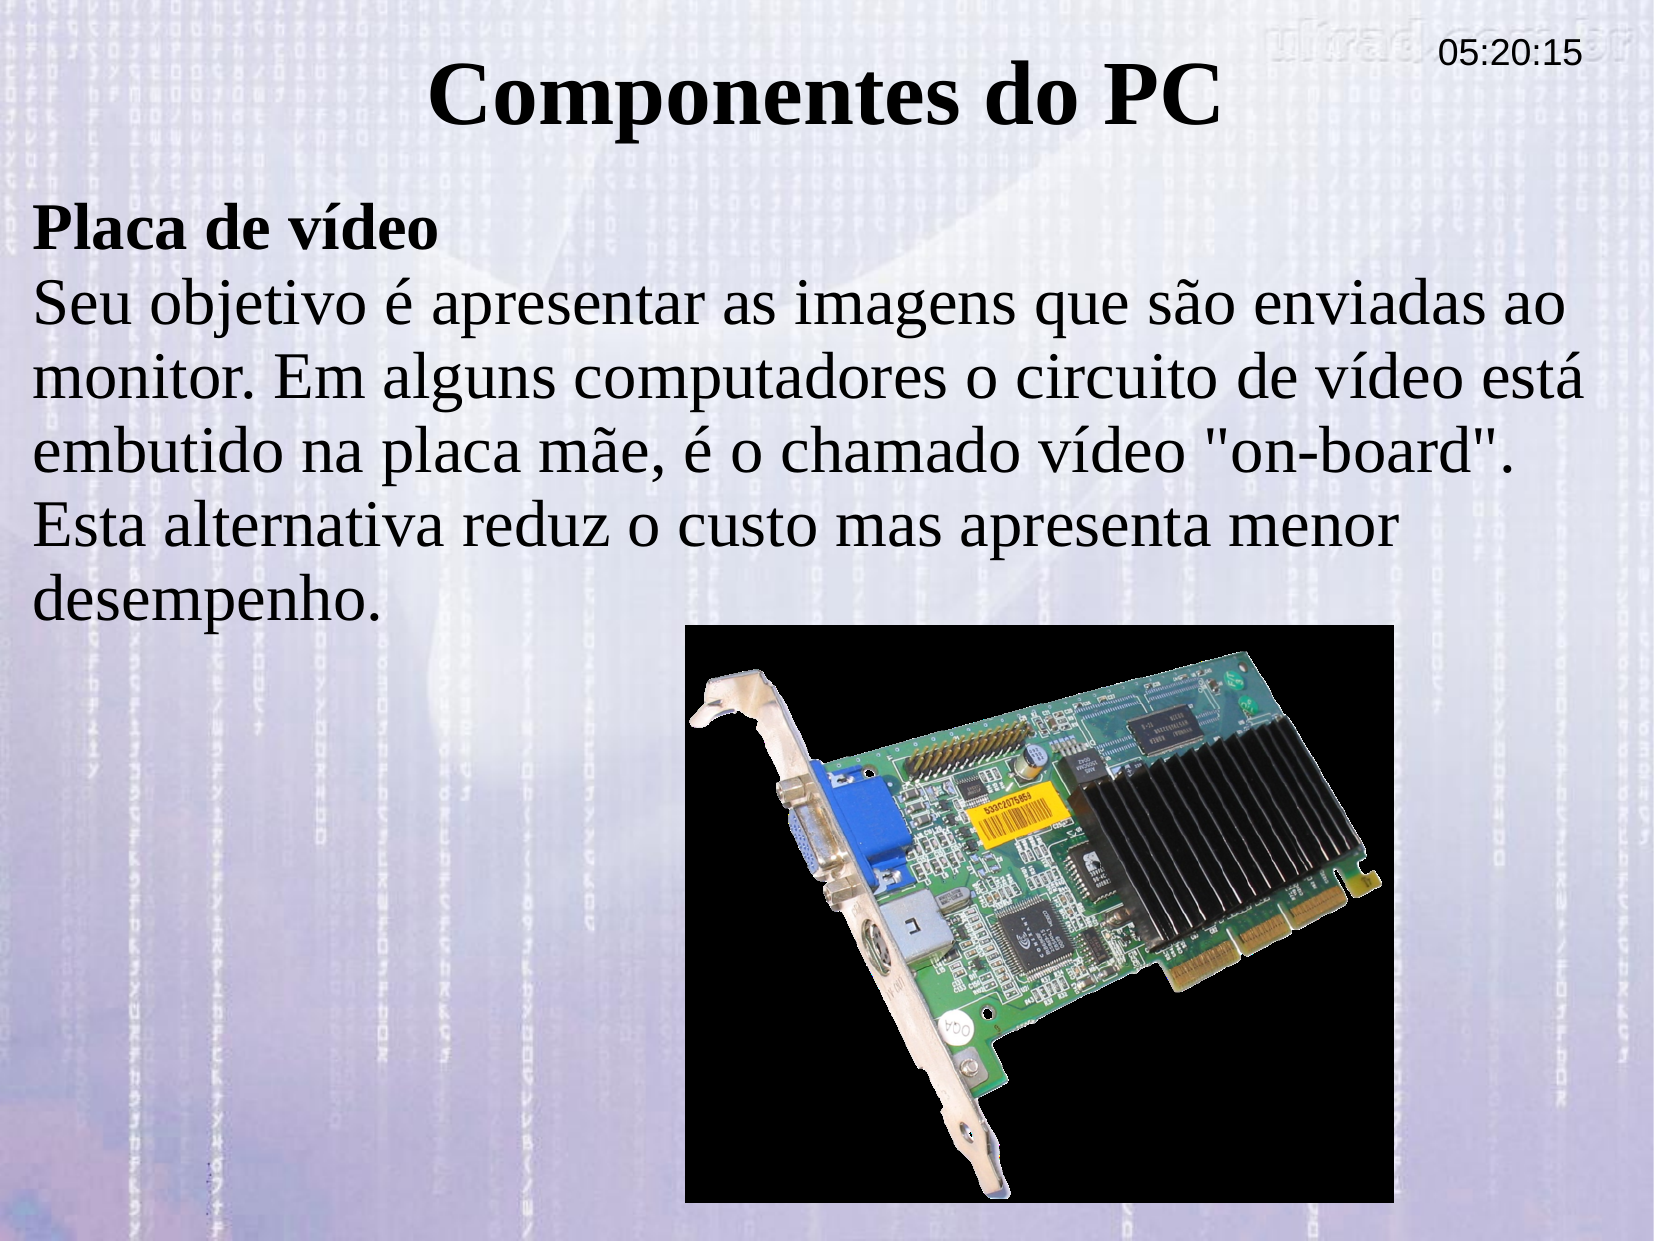

01:59:08
Componentes do PC
Placa de vídeo
Seu objetivo é apresentar as imagens que são enviadas ao monitor. Em alguns computadores o circuito de vídeo está embutido na placa mãe, é o chamado vídeo "on-board". Esta alternativa reduz o custo mas apresenta menor desempenho.